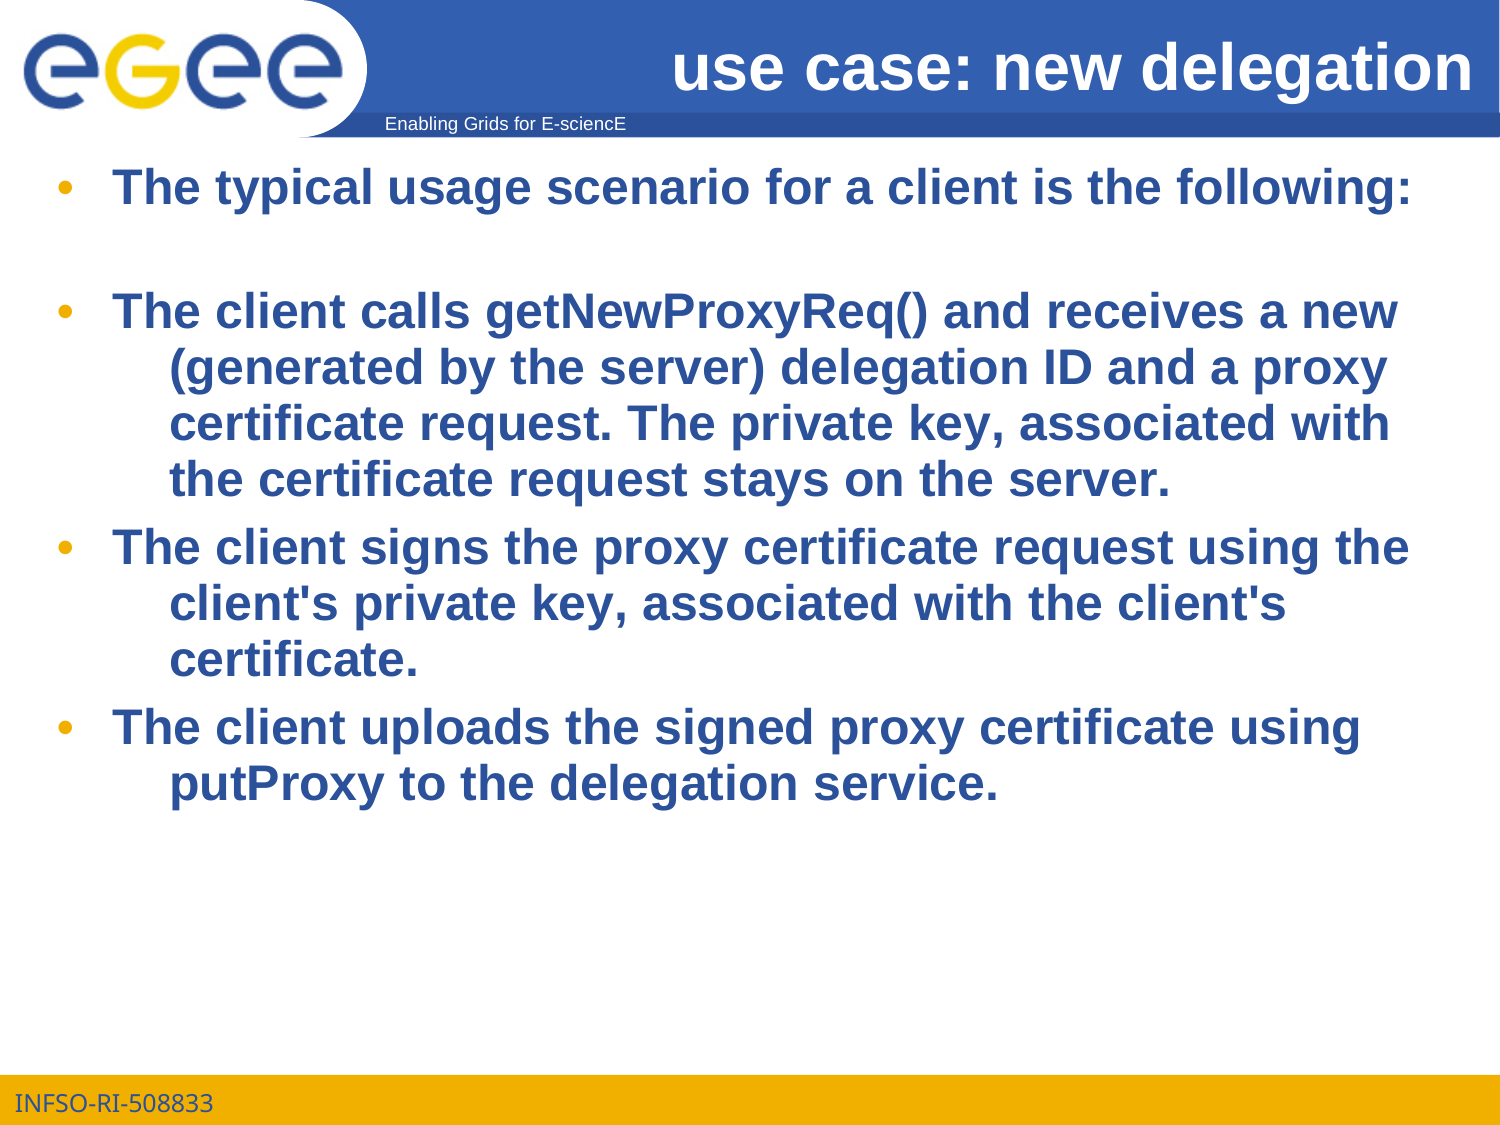

# use case: new delegation
The typical usage scenario for a client is the following:
The client calls getNewProxyReq() and receives a new (generated by the server) delegation ID and a proxy certificate request. The private key, associated with the certificate request stays on the server.
The client signs the proxy certificate request using the client's private key, associated with the client's certificate.
The client uploads the signed proxy certificate using putProxy to the delegation service.